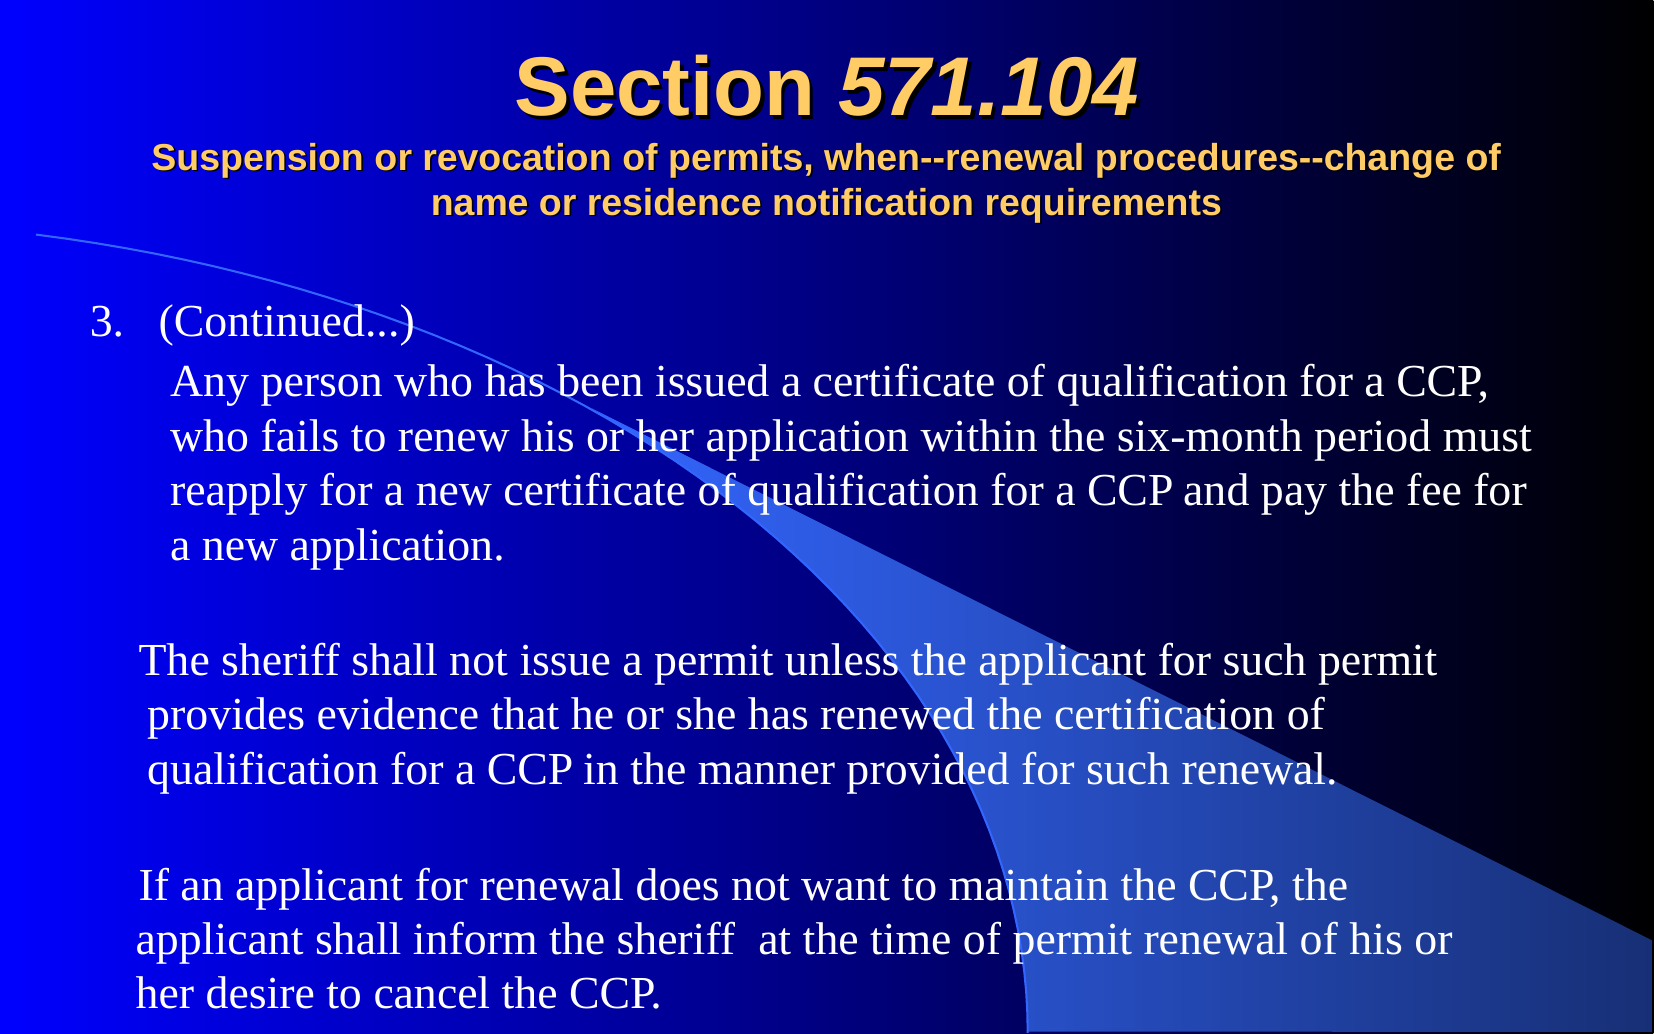

# Section 571.104 Suspension or revocation of permits, when--renewal procedures--change of name or residence notification requirements
3. (Continued...)
 Any person who has been issued a certificate of qualification for a CCP, who fails to renew his or her application within the six-month period must reapply for a new certificate of qualification for a CCP and pay the fee for a new application.
 The sheriff shall not issue a permit unless the applicant for such permit provides evidence that he or she has renewed the certification of qualification for a CCP in the manner provided for such renewal.
 If an applicant for renewal does not want to maintain the CCP, the applicant shall inform the sheriff at the time of permit renewal of his or her desire to cancel the CCP.